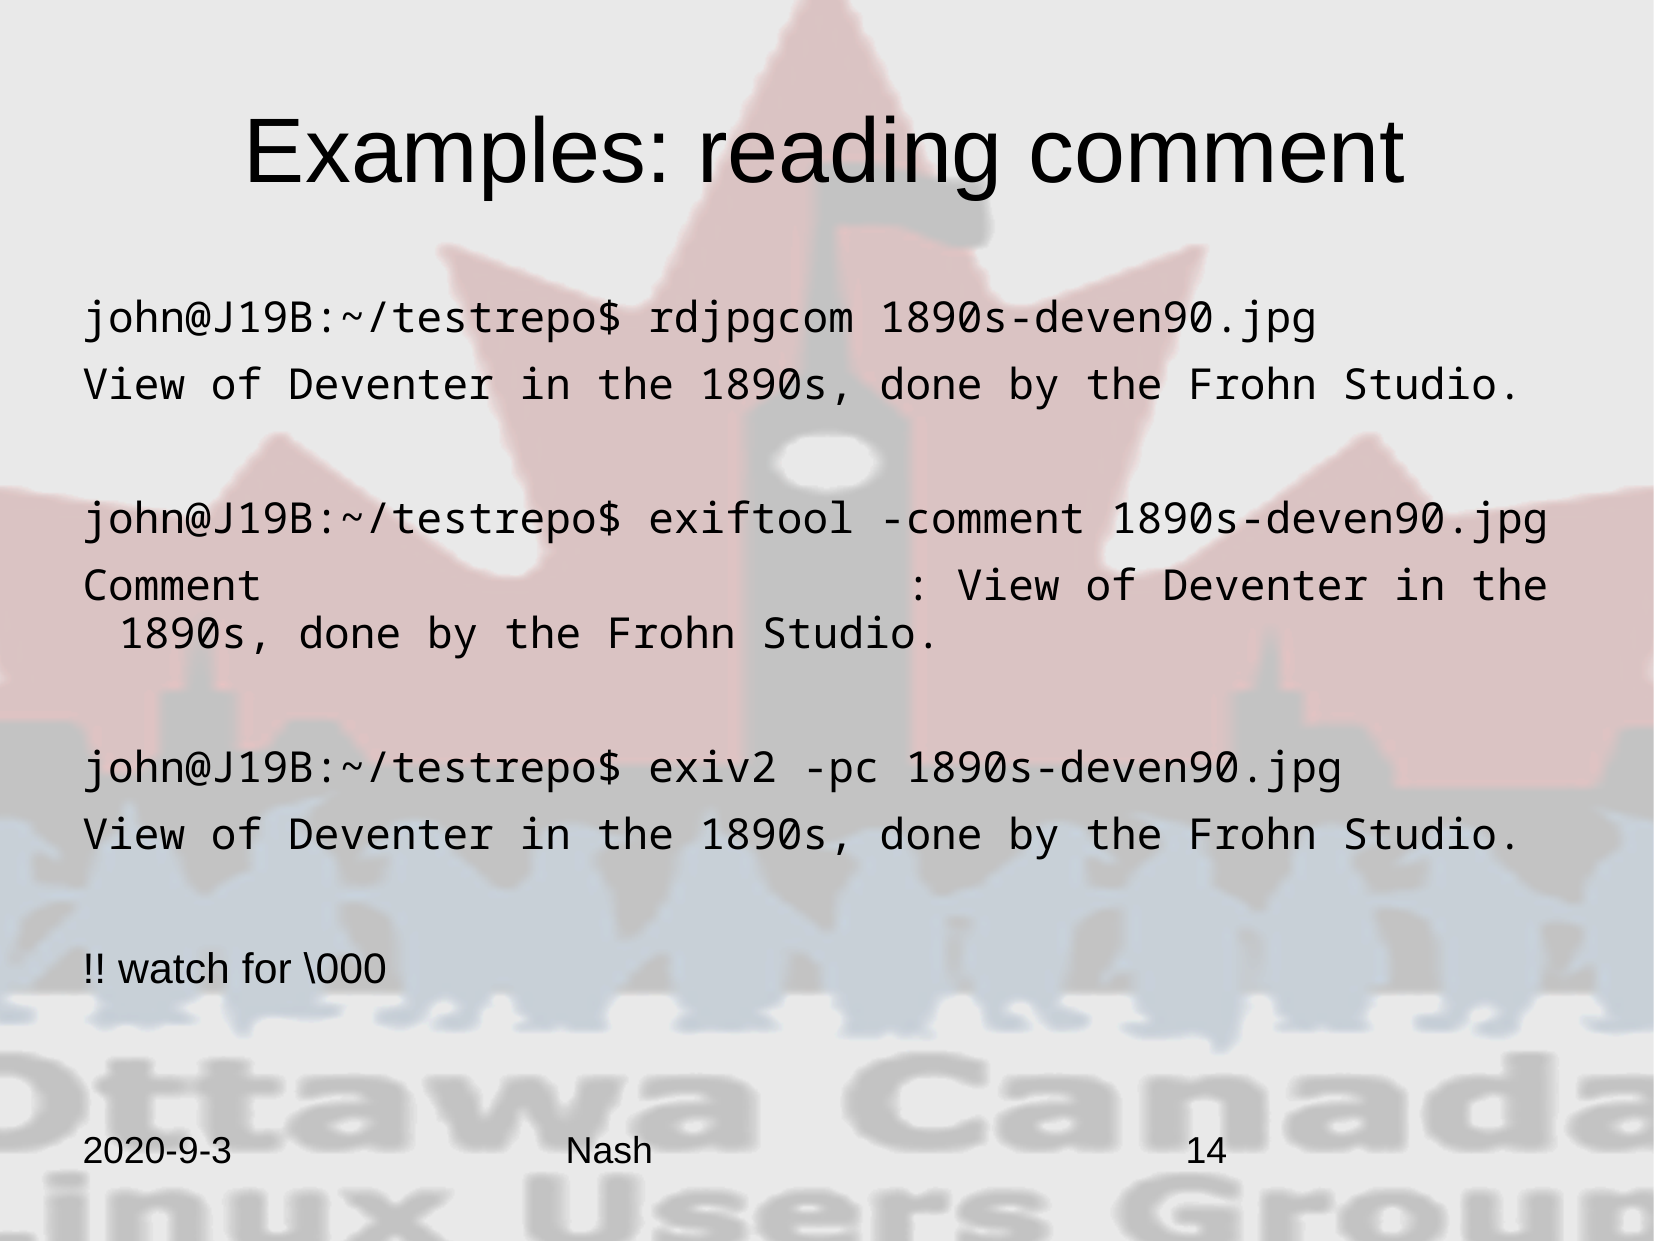

# Examples: reading comment
john@J19B:~/testrepo$ rdjpgcom 1890s-deven90.jpg
View of Deventer in the 1890s, done by the Frohn Studio.
john@J19B:~/testrepo$ exiftool -comment 1890s-deven90.jpg
Comment : View of Deventer in the 1890s, done by the Frohn Studio.
john@J19B:~/testrepo$ exiv2 -pc 1890s-deven90.jpg
View of Deventer in the 1890s, done by the Frohn Studio.
!! watch for \000
14